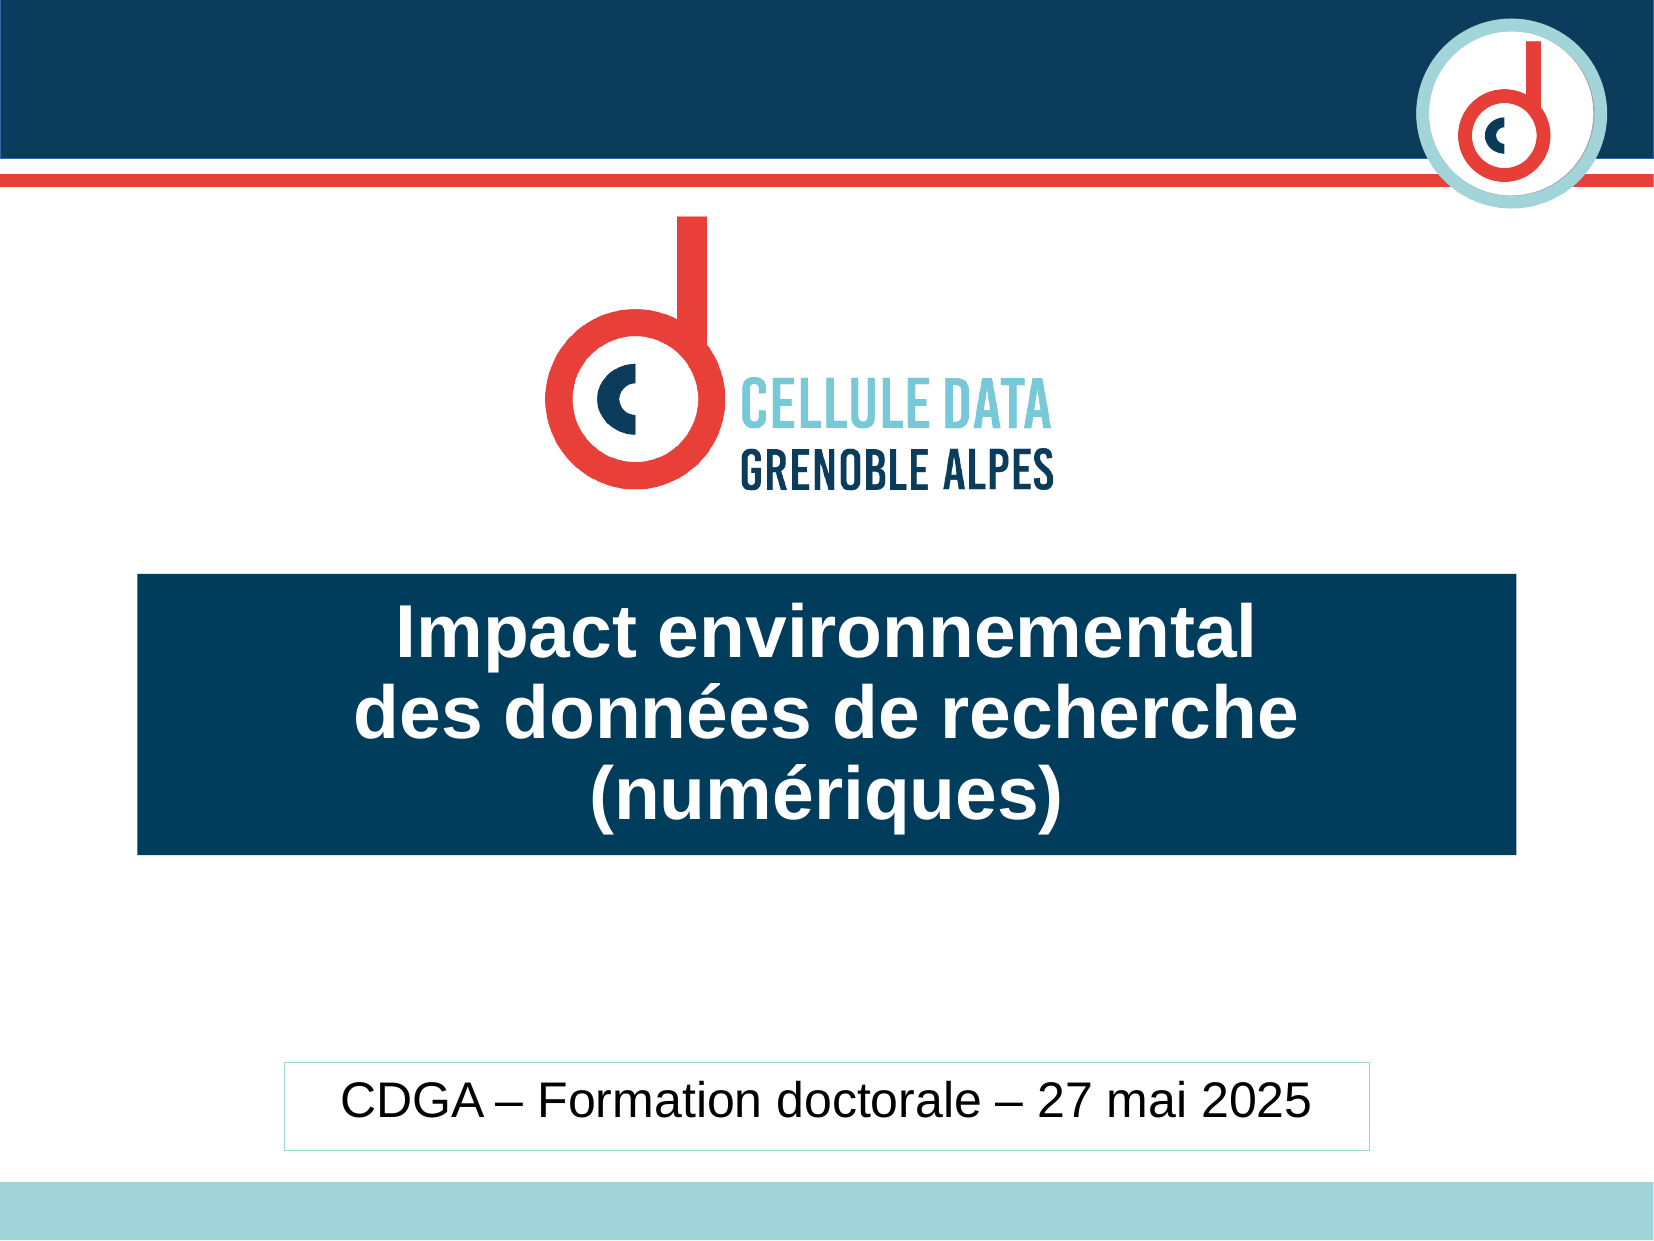

# Impact environnemental des données de recherche (numériques)
CDGA – Formation doctorale – 27 mai 2025